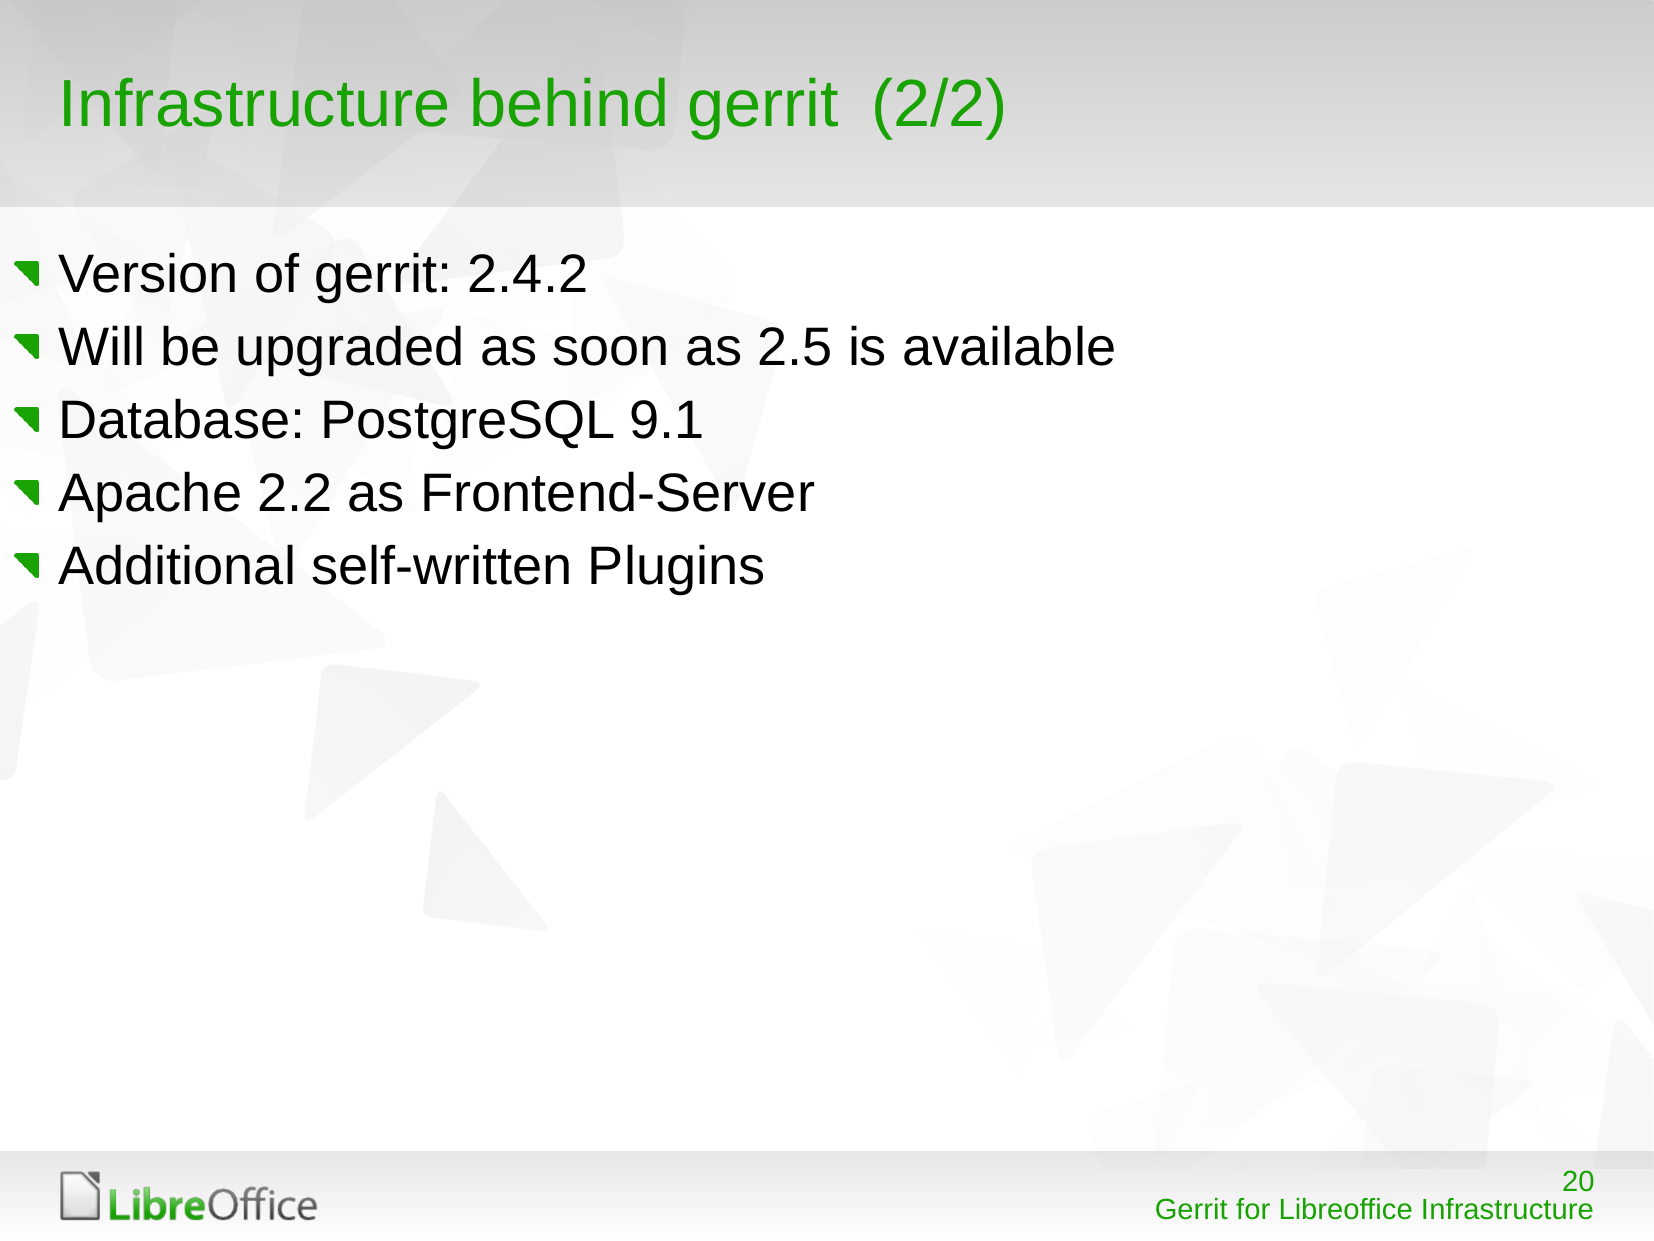

# Infrastructure behind gerrit	(2/2)
Version of gerrit: 2.4.2
Will be upgraded as soon as 2.5 is available
Database: PostgreSQL 9.1
Apache 2.2 as Frontend-Server
Additional self-written Plugins
20
Gerrit for Libreoffice Infrastructure